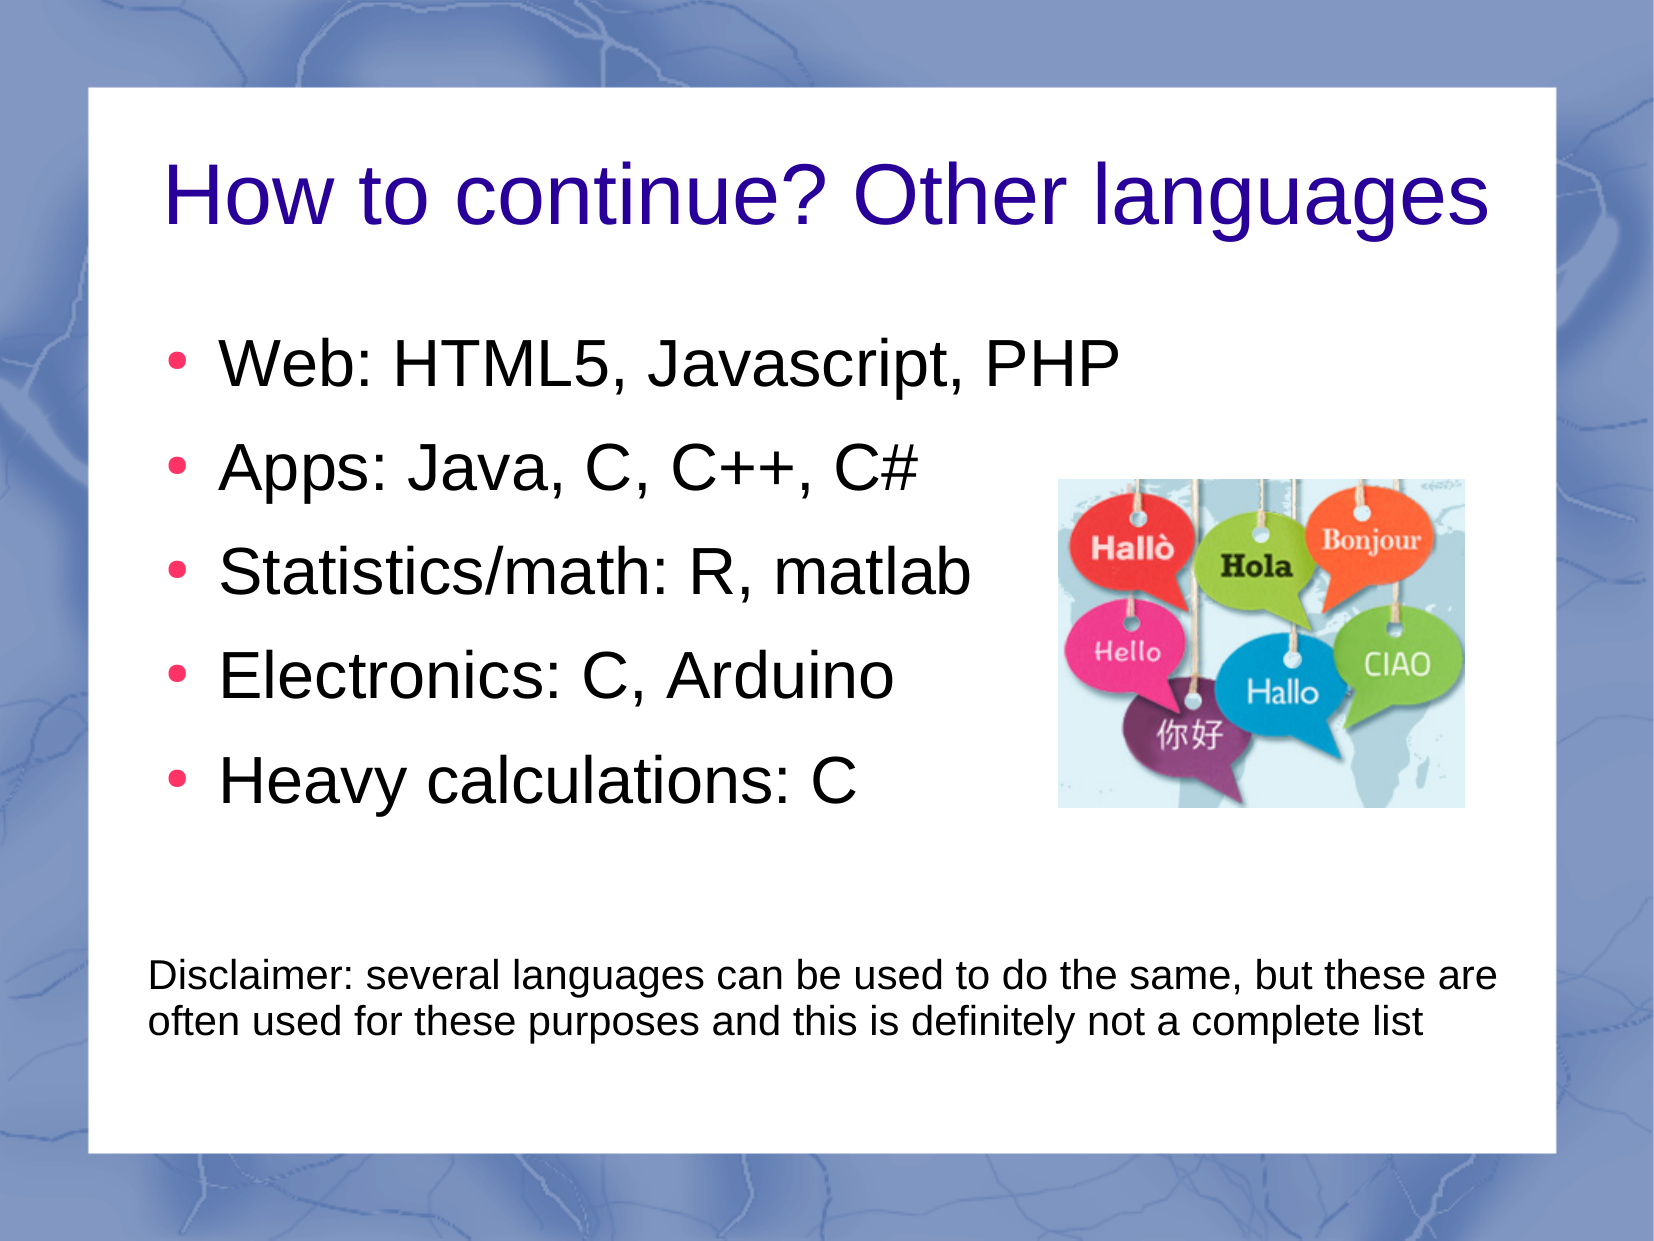

# How to continue? Other languages
Web: HTML5, Javascript, PHP
Apps: Java, C, C++, C#
Statistics/math: R, matlab
Electronics: C, Arduino
Heavy calculations: C
Disclaimer: several languages can be used to do the same, but these are often used for these purposes and this is definitely not a complete list